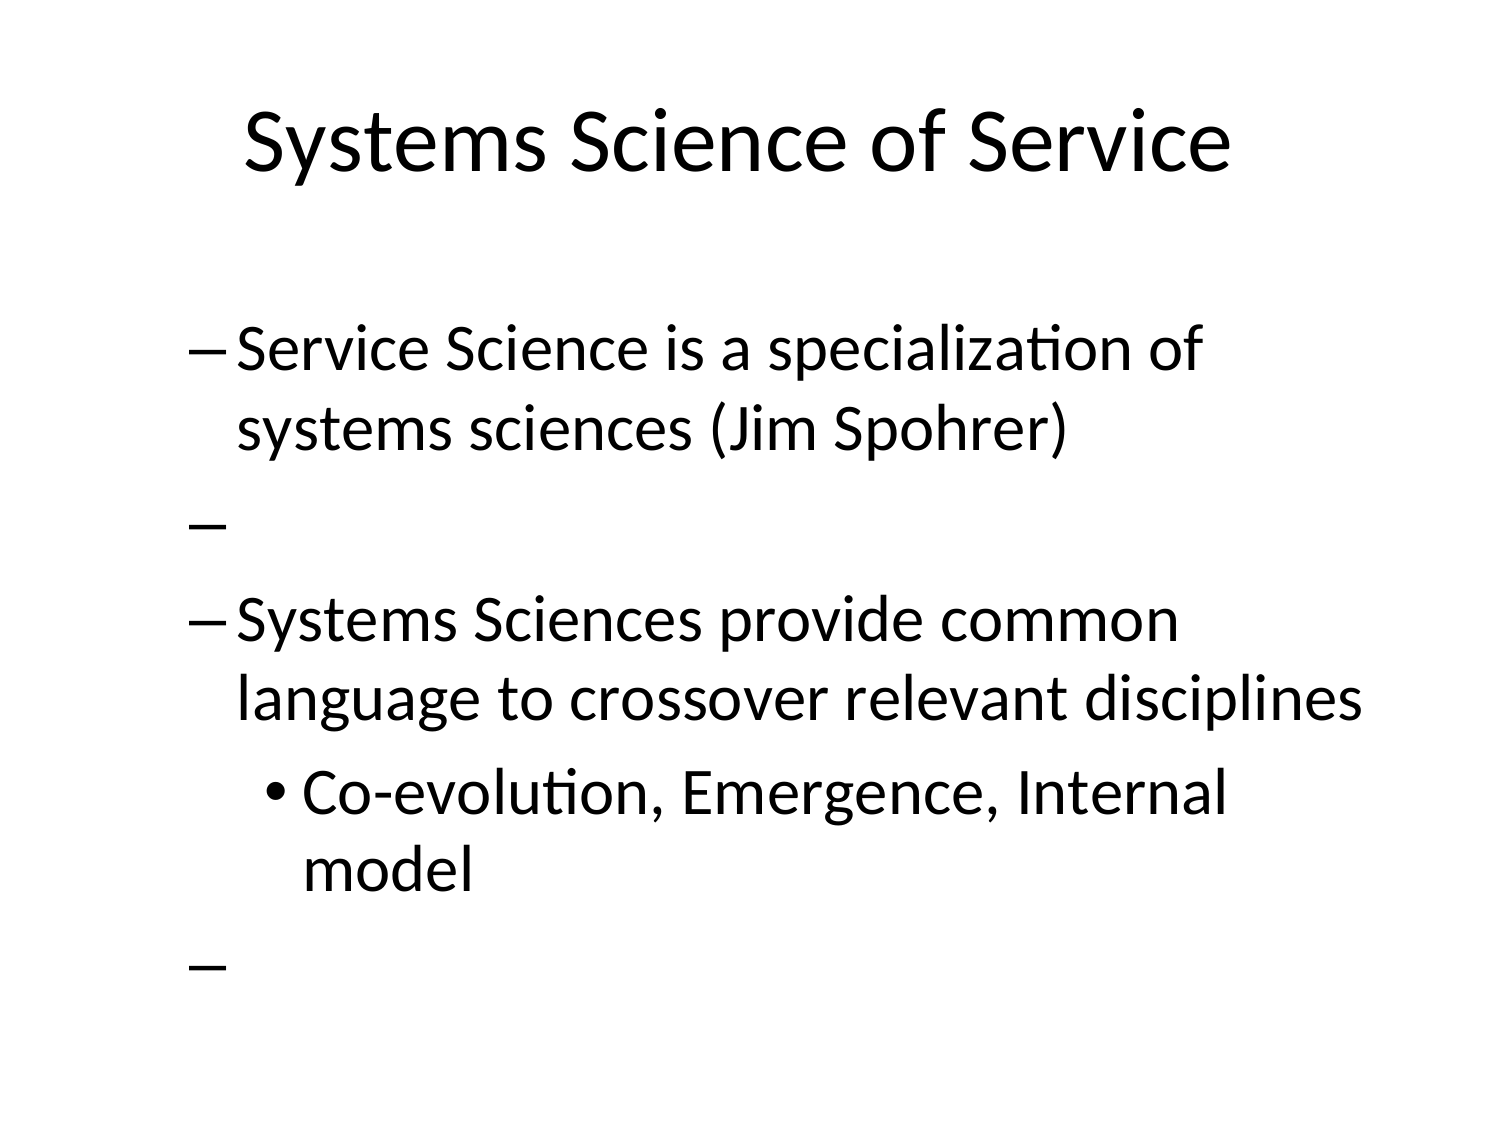

# Systems Science of Service
Service Science is a specialization of systems sciences (Jim Spohrer)
Systems Sciences provide common language to crossover relevant disciplines
Co-evolution, Emergence, Internal model